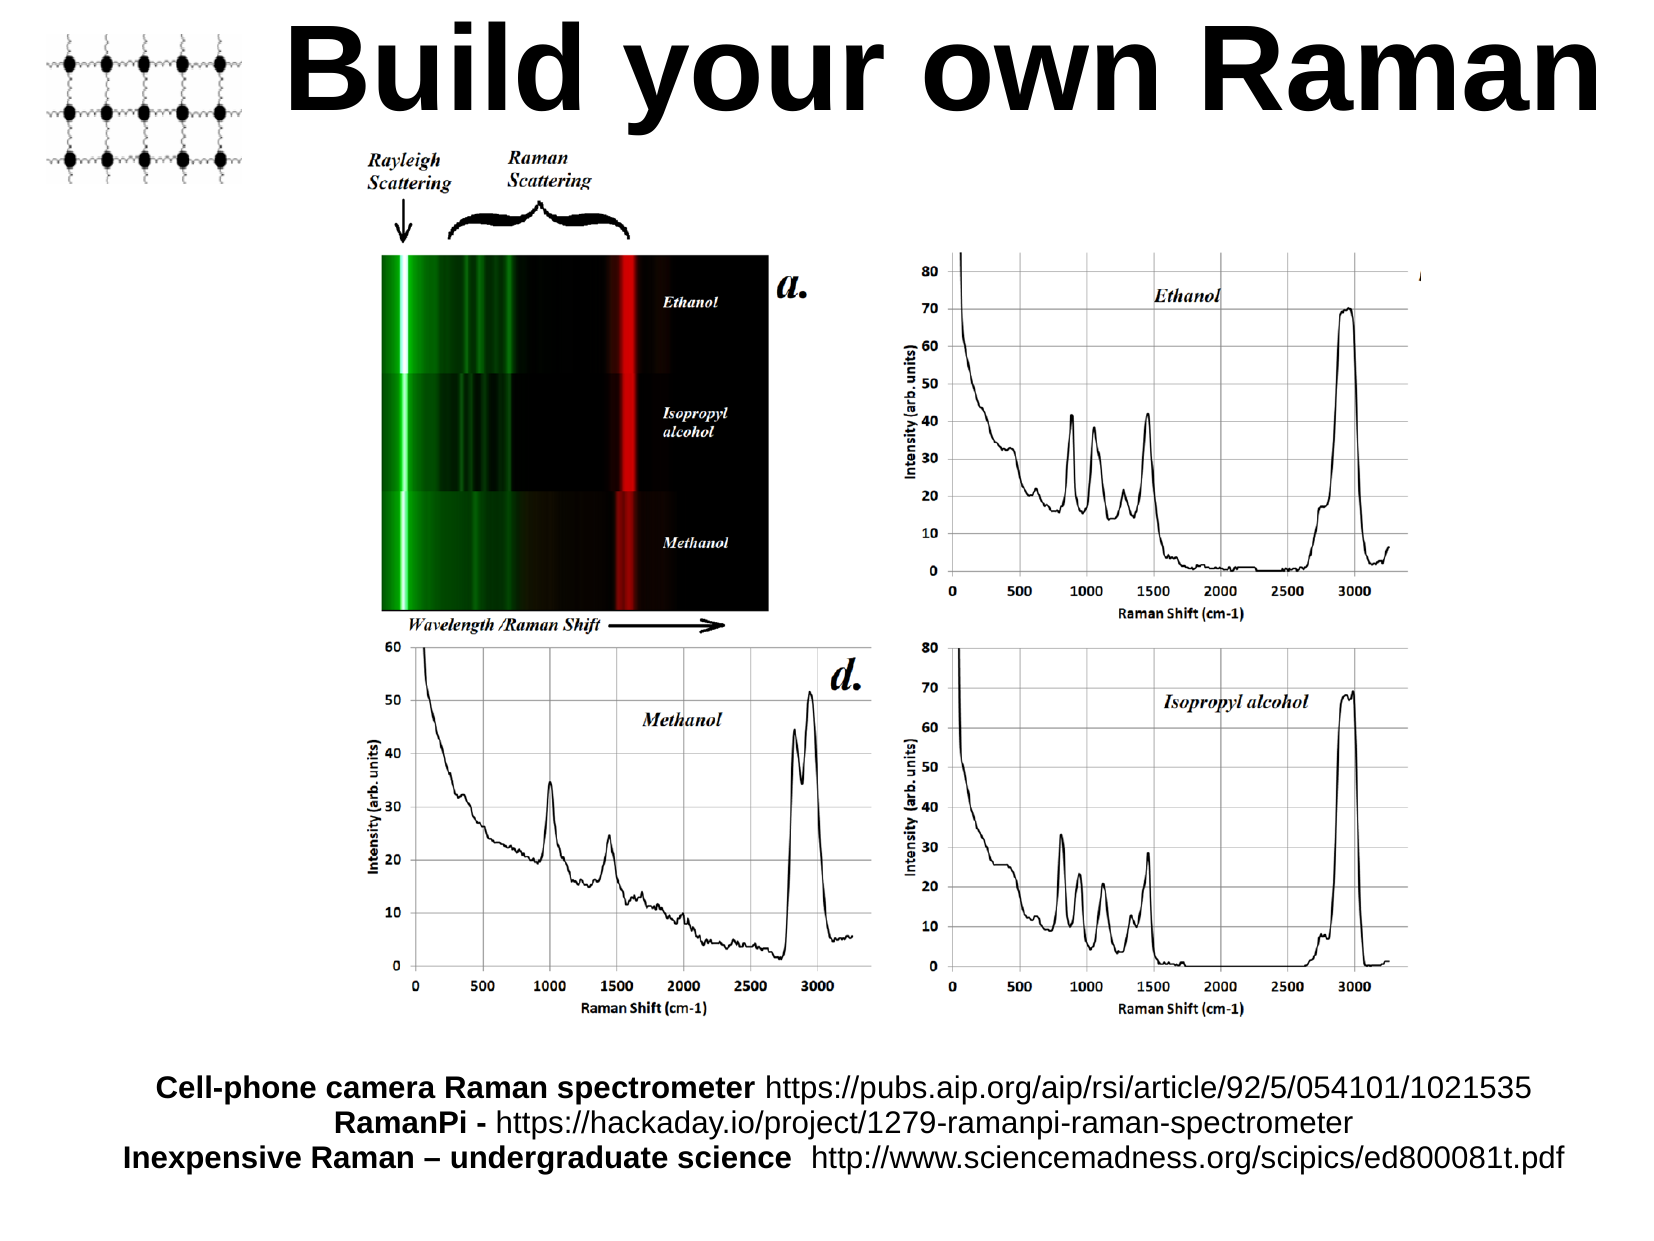

# Build your own Raman
Cell-phone camera Raman spectrometer https://pubs.aip.org/aip/rsi/article/92/5/054101/1021535
RamanPi - https://hackaday.io/project/1279-ramanpi-raman-spectrometer
Inexpensive Raman – undergraduate science http://www.sciencemadness.org/scipics/ed800081t.pdf